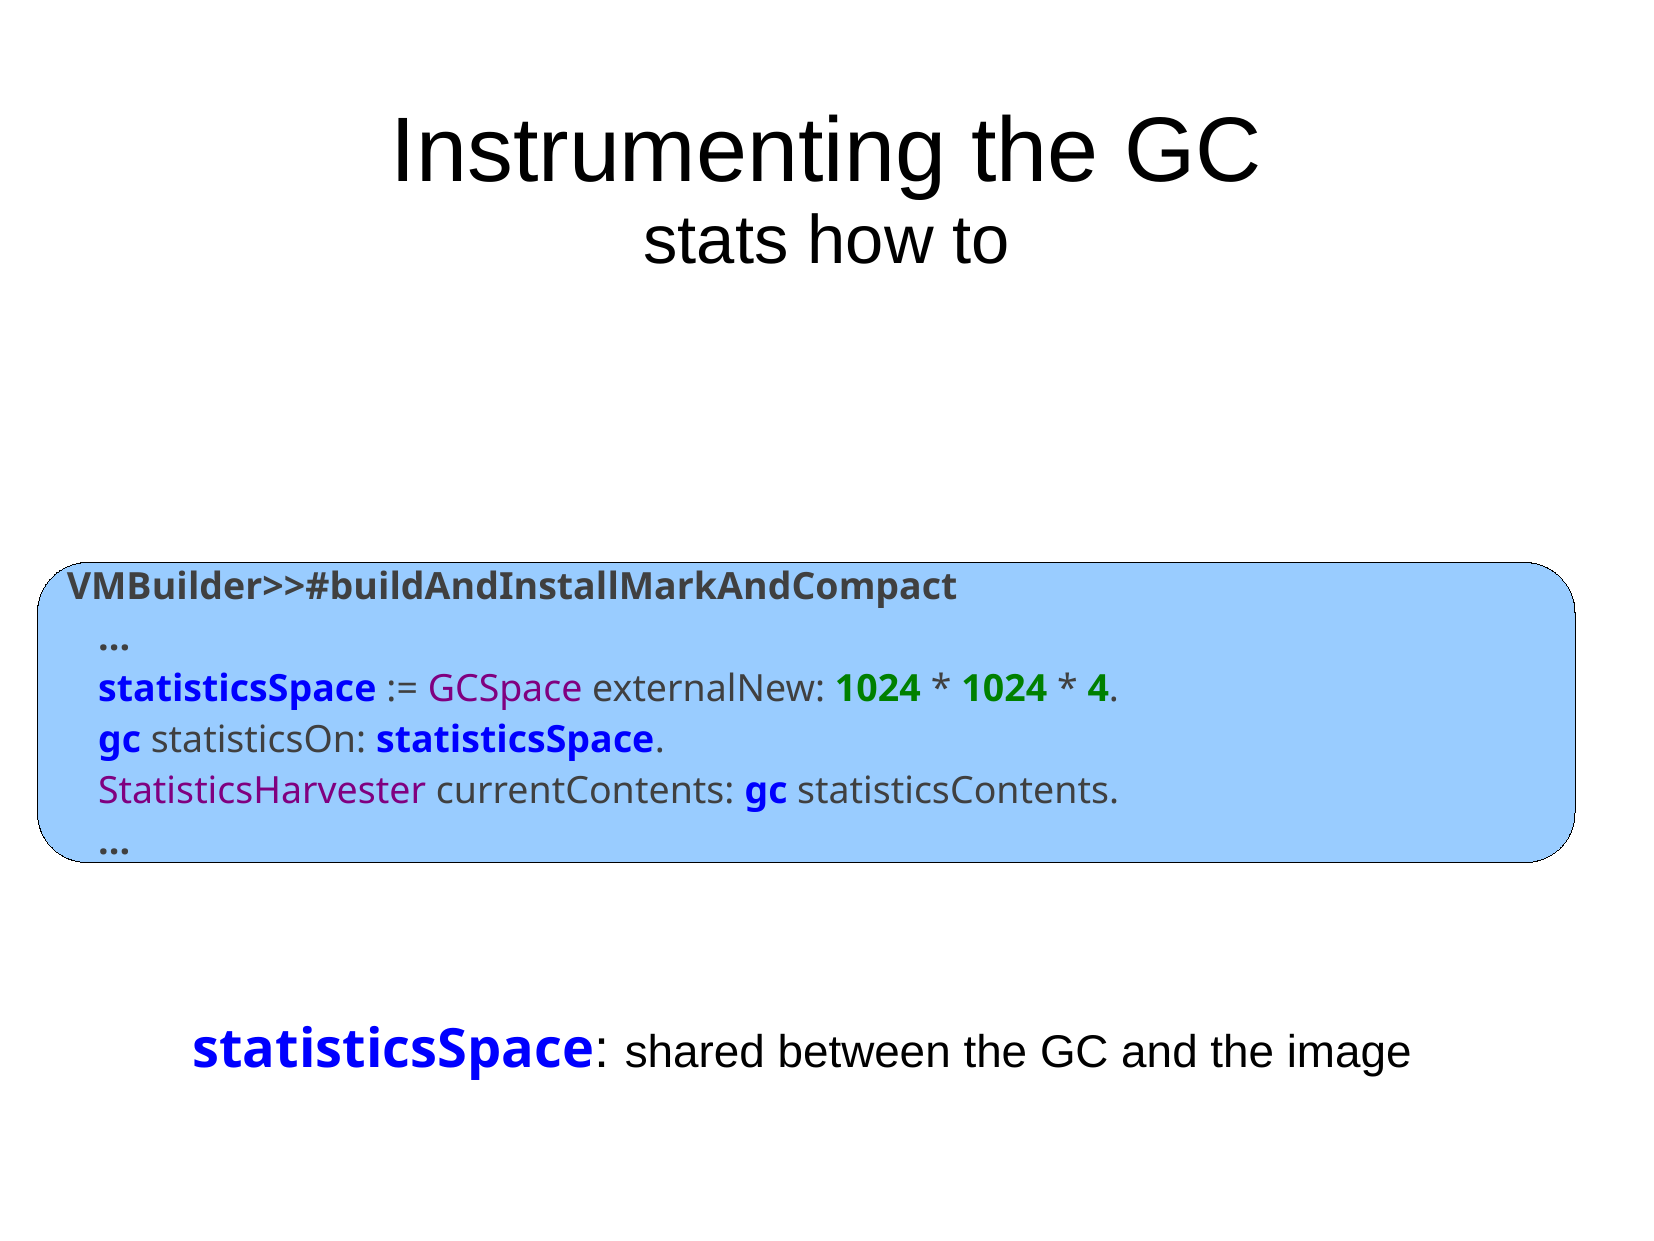

Instrumenting the GC
stats how to
VMBuilder>>#buildAndInstallMarkAndCompact
	...
	statisticsSpace := GCSpace externalNew: 1024 * 1024 * 4.
	gc statisticsOn: statisticsSpace.
	StatisticsHarvester currentContents: gc statisticsContents.
	...
statisticsSpace: shared between the GC and the image